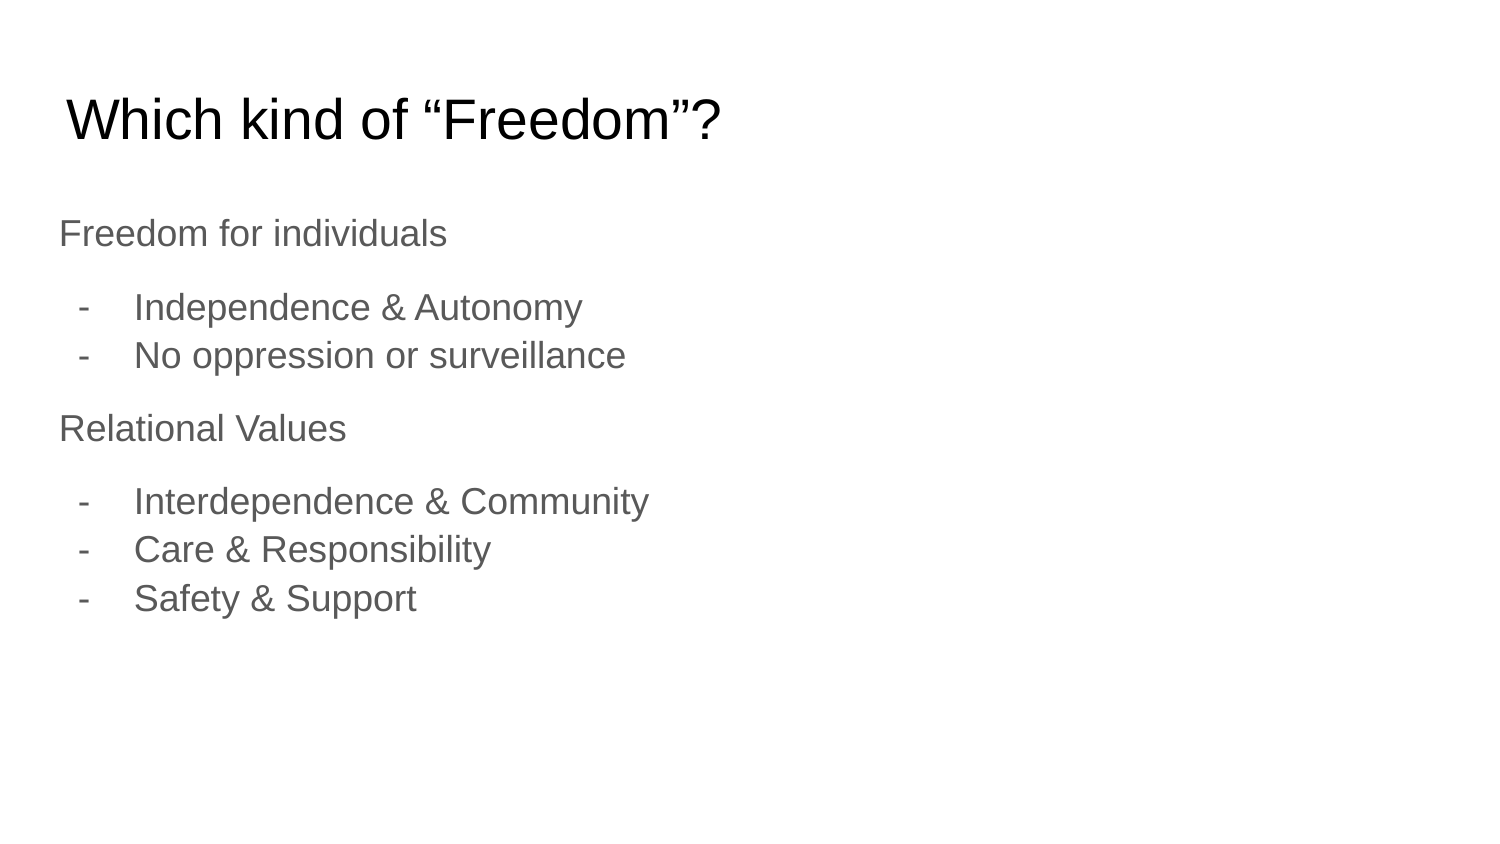

# Which kind of “Freedom”?
Freedom for individuals
Independence & Autonomy
No oppression or surveillance
Relational Values
Interdependence & Community
Care & Responsibility
Safety & Support